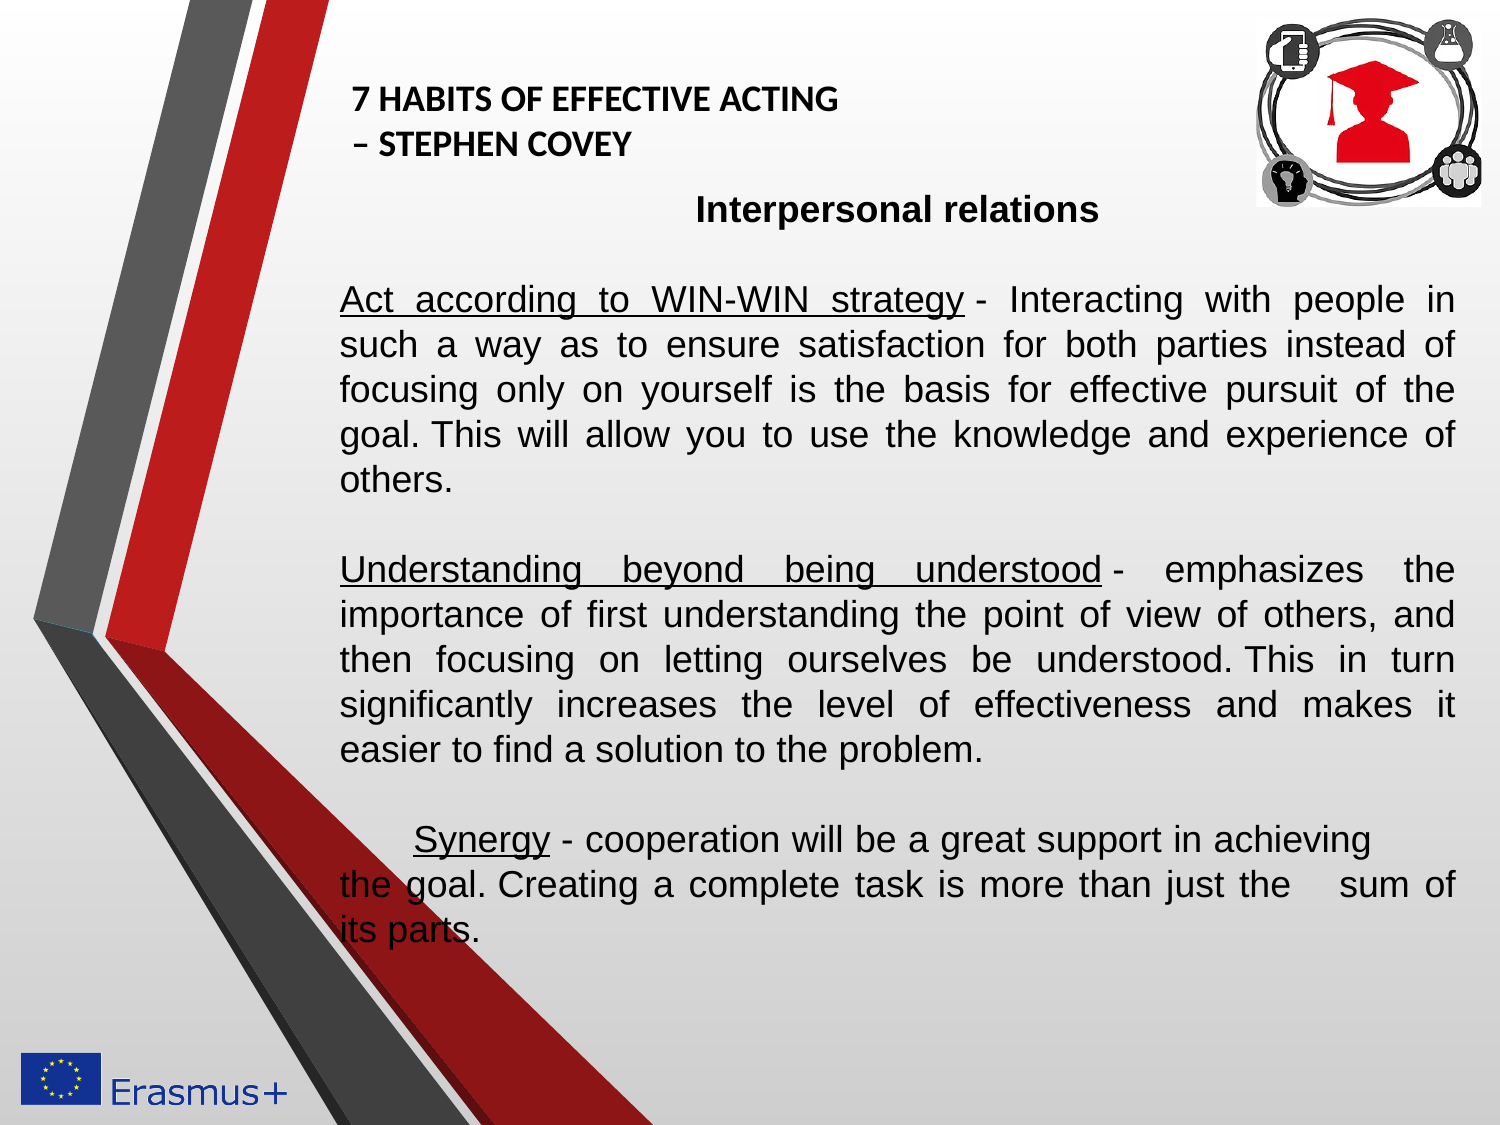

7 HABITS OF EFFECTIVE ACTING
– STEPHEN COVEY
Interpersonal relations
Act according to WIN-WIN strategy - Interacting with people in such a way as to ensure satisfaction for both parties instead of focusing only on yourself is the basis for effective pursuit of the goal. This will allow you to use the knowledge and experience of others.
Understanding beyond being understood - emphasizes the importance of first understanding the point of view of others, and then focusing on letting ourselves be understood. This in turn significantly increases the level of effectiveness and makes it easier to find a solution to the problem.
	Synergy - cooperation will be a great support in achieving 	the goal. Creating a complete task is more than just the 	sum of its parts.